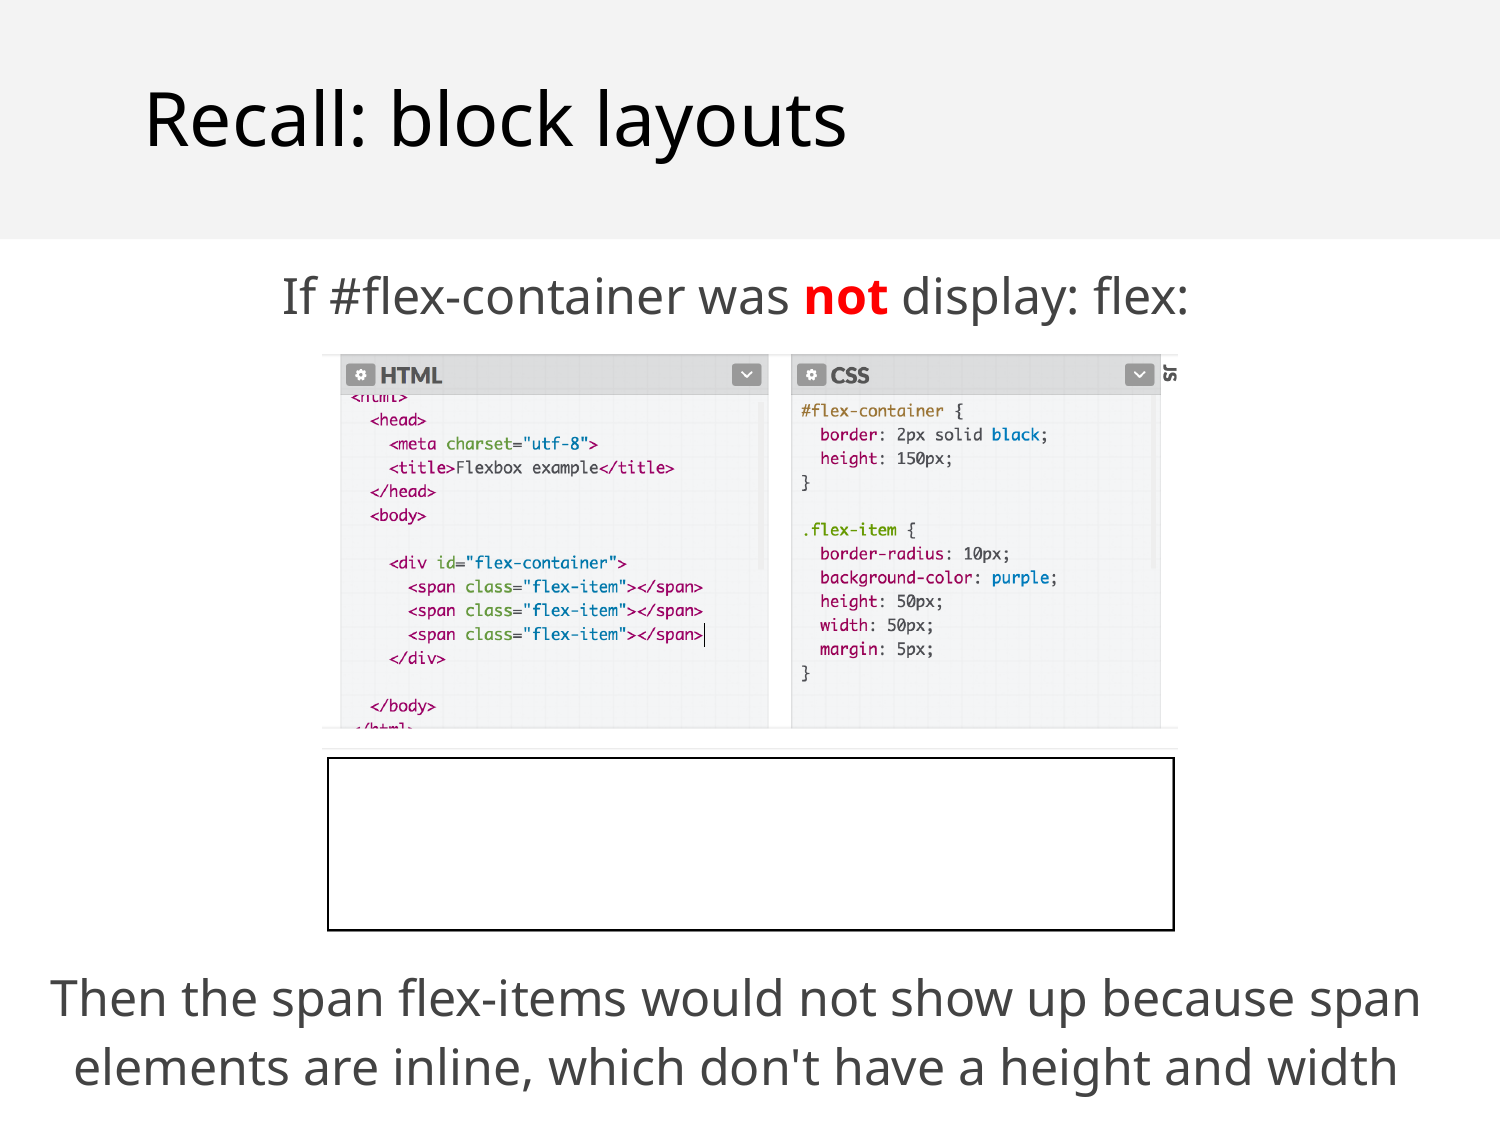

# Recall: block layouts
If #flex-container was not display: flex:
Then the span flex-items would not show up because span elements are inline, which don't have a height and width